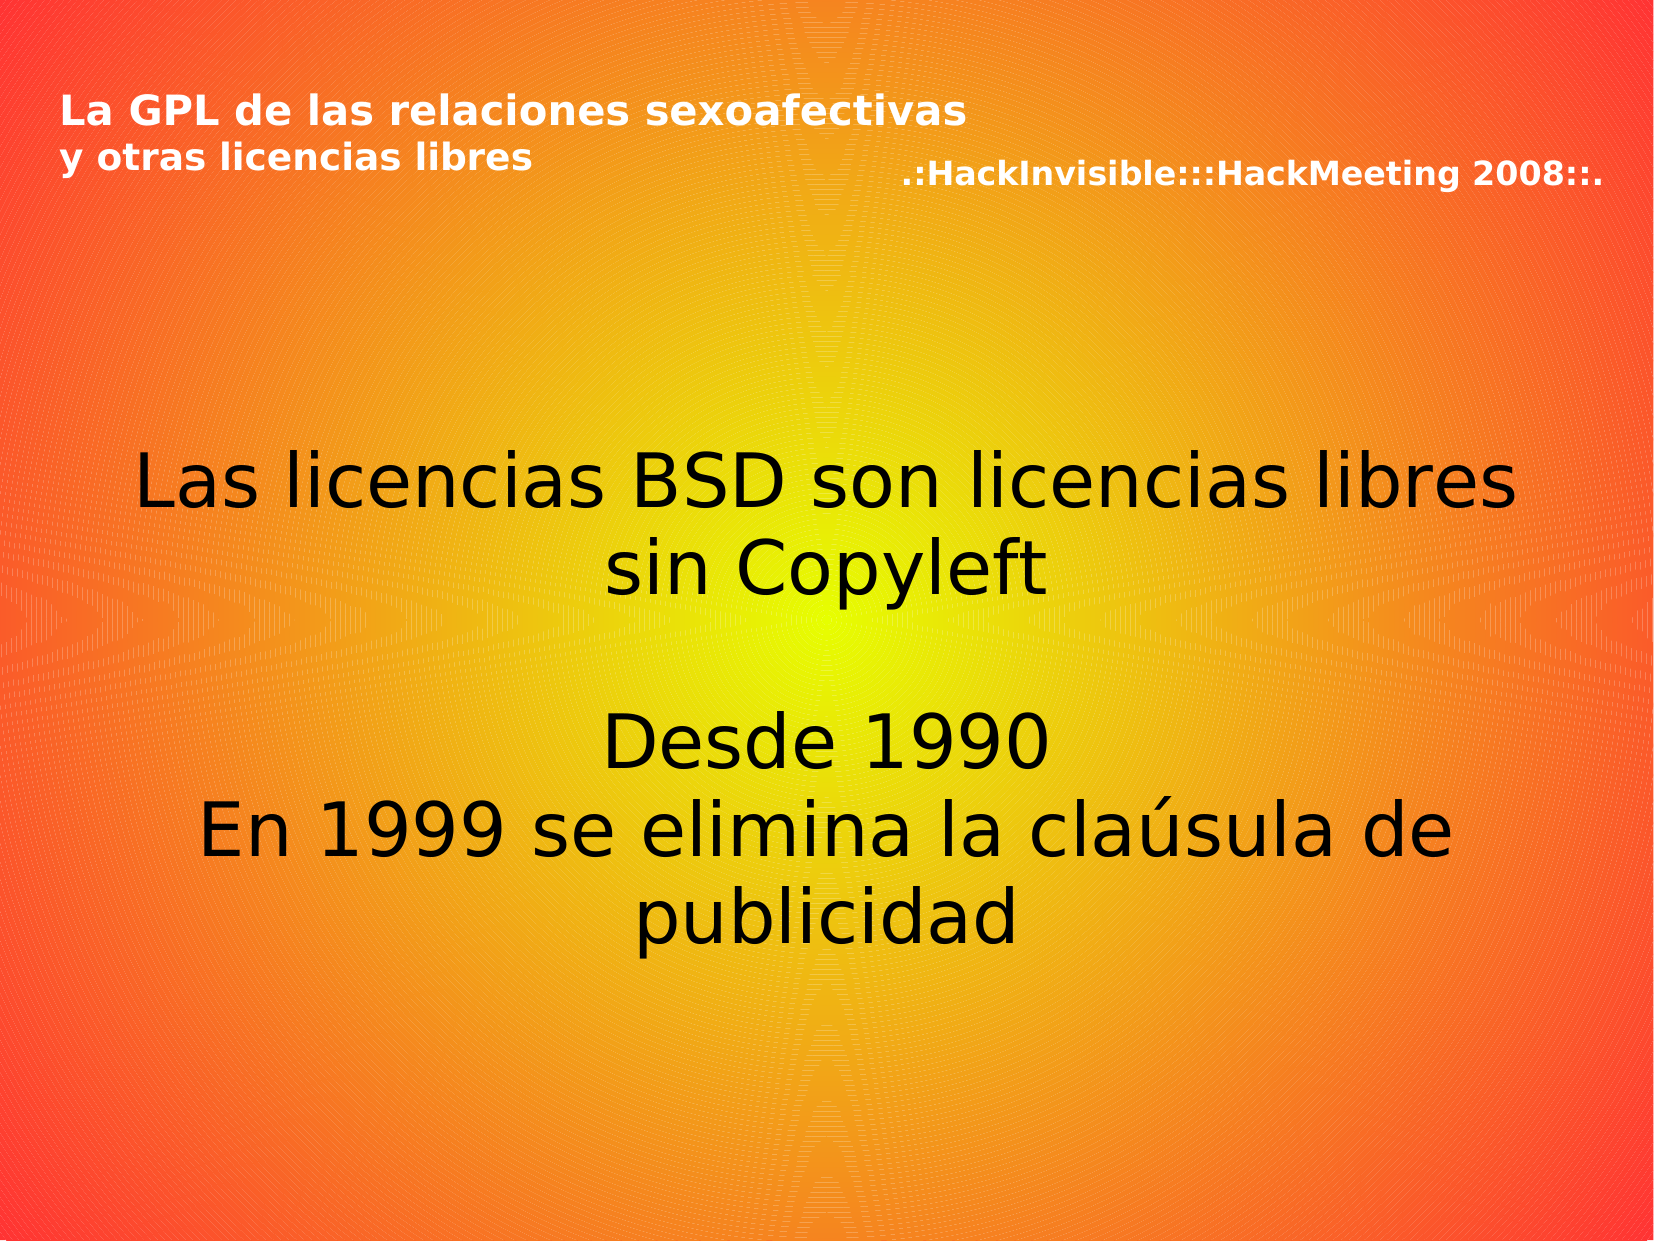

#
La GPL de las relaciones sexoafectivas
y otras licencias libres
.:HackInvisible:::HackMeeting 2008::.
Las licencias BSD son licencias libres sin Copyleft
Desde 1990
En 1999 se elimina la claúsula de publicidad